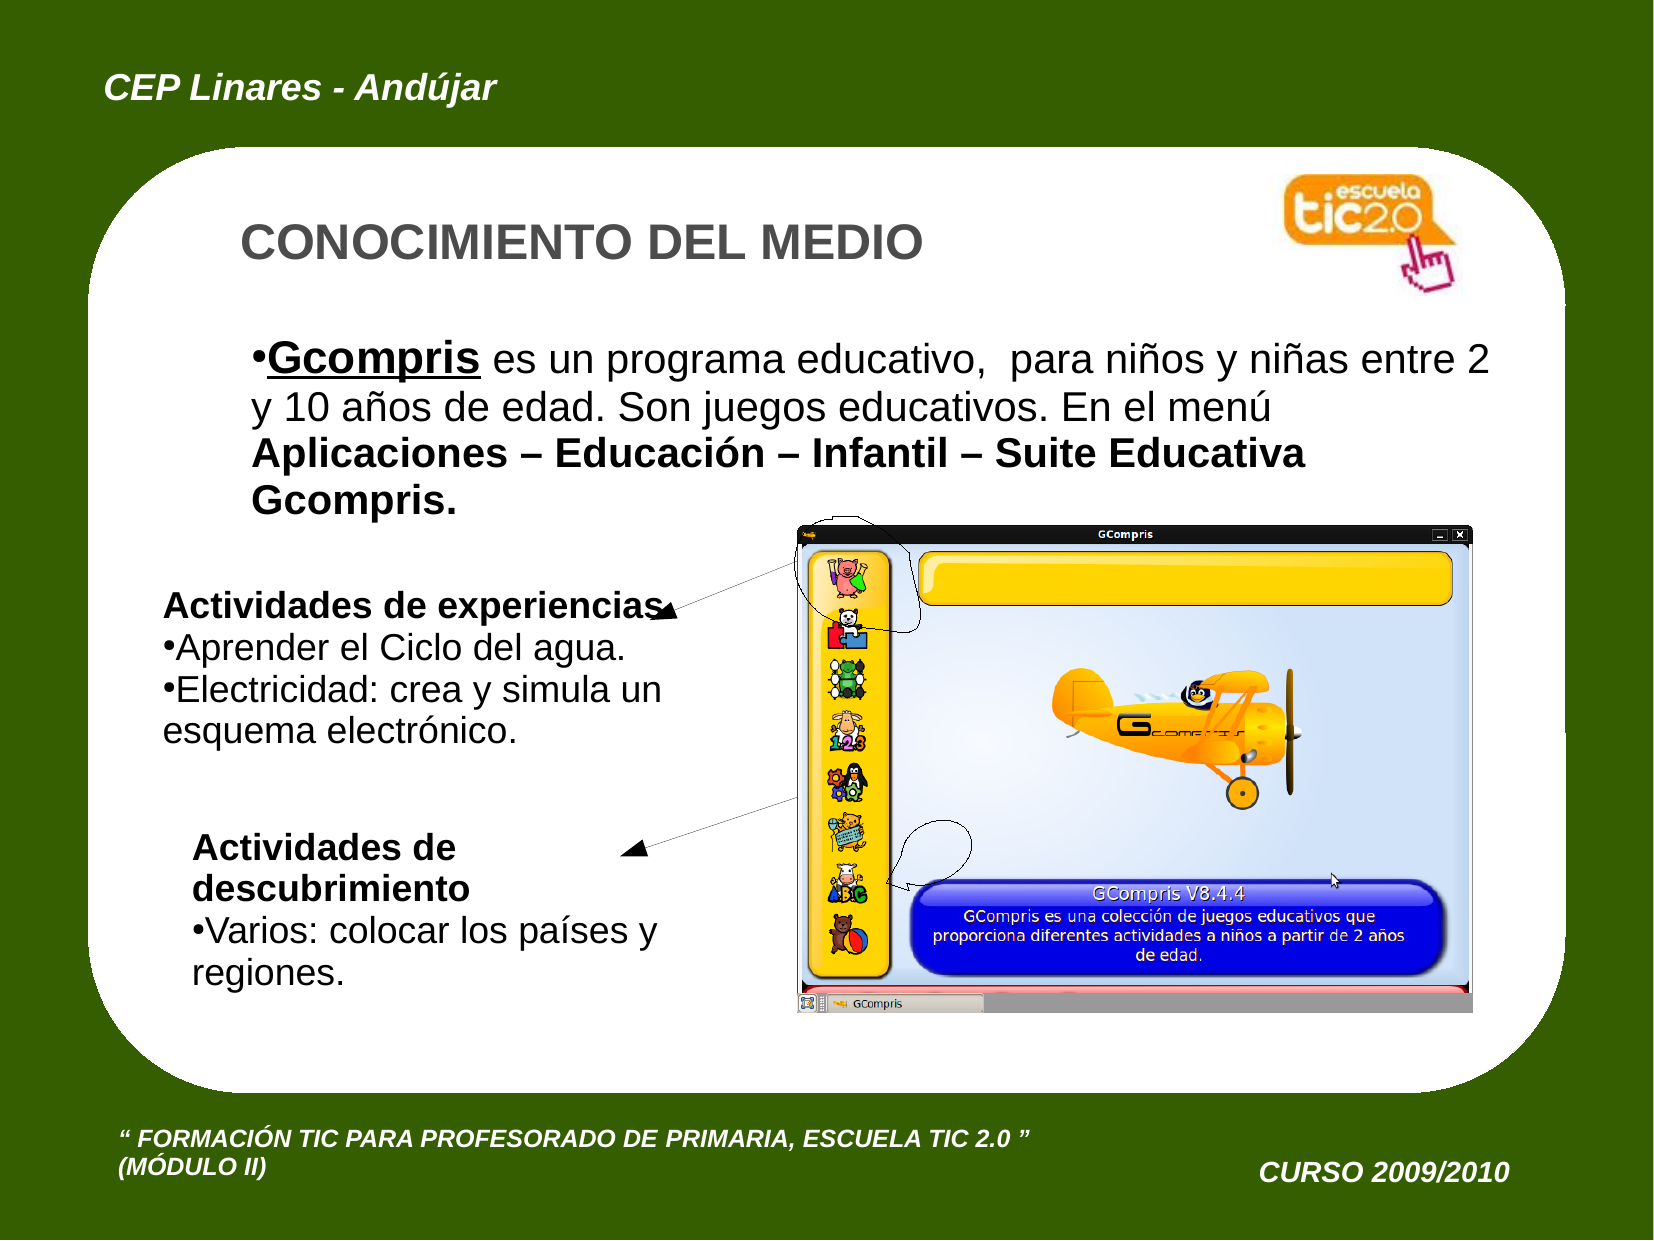

CONOCIMIENTO DEL MEDIO
Gcompris es un programa educativo, para niños y niñas entre 2 y 10 años de edad. Son juegos educativos. En el menú Aplicaciones – Educación – Infantil – Suite Educativa Gcompris.
Actividades de experiencias
Aprender el Ciclo del agua.
Electricidad: crea y simula un esquema electrónico.
Actividades de descubrimiento
Varios: colocar los países y regiones.